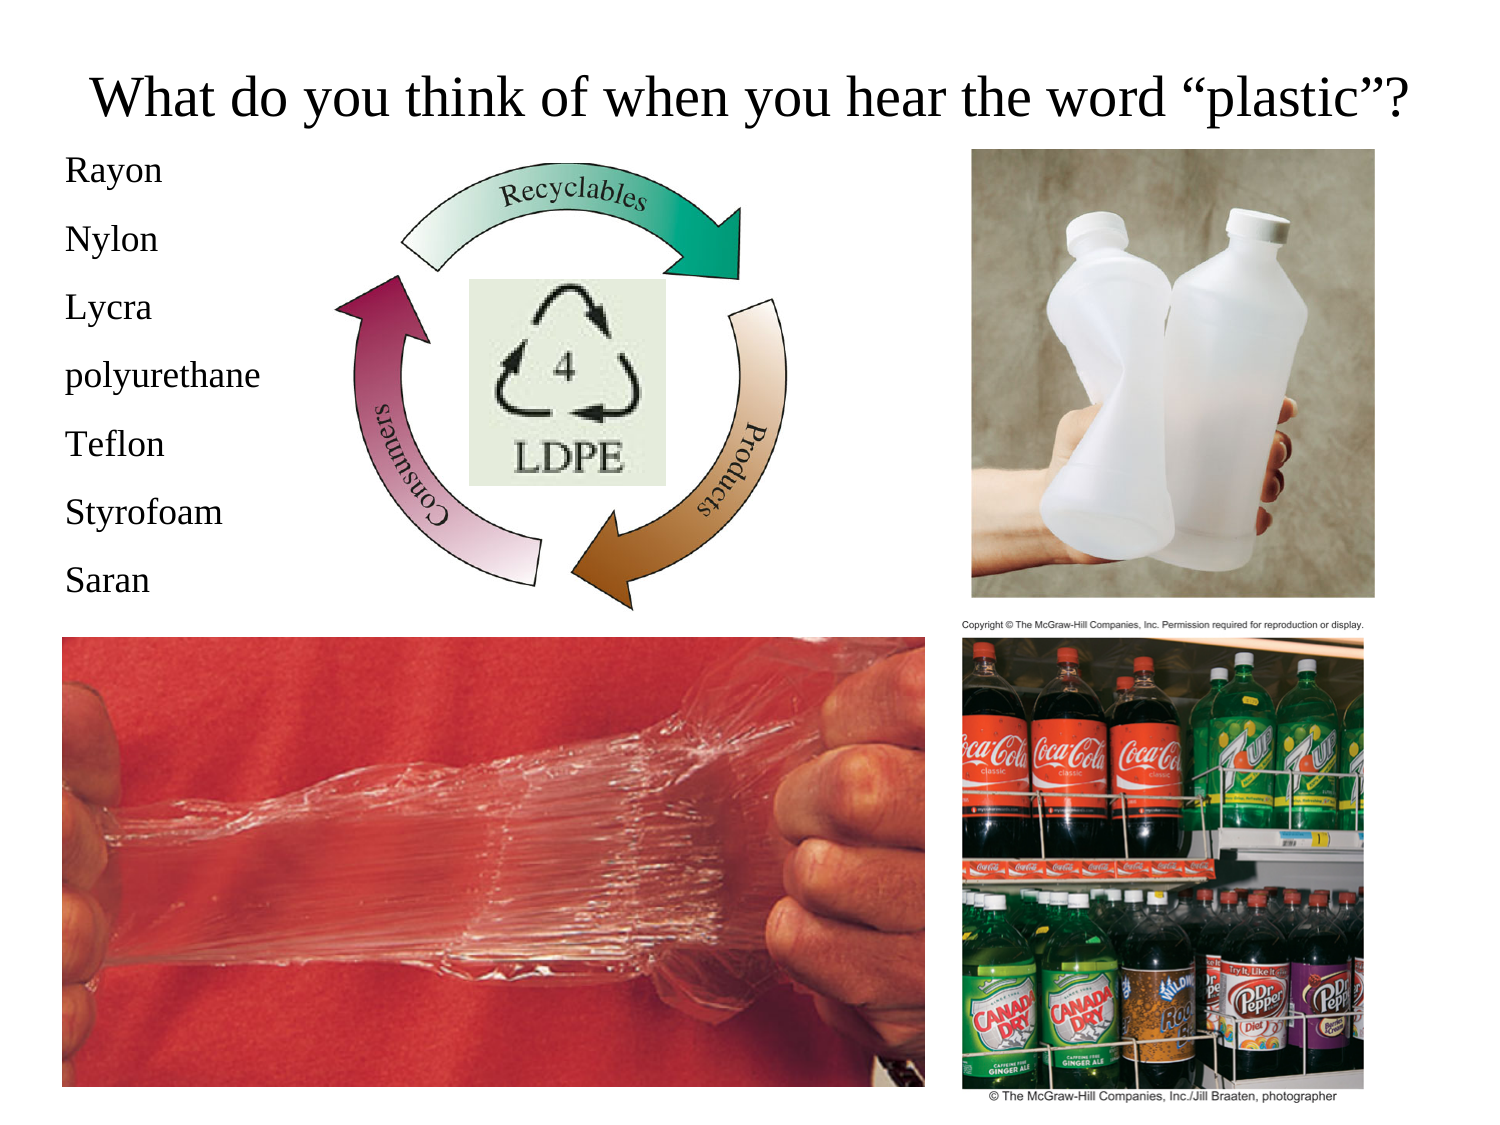

What do you think of when you hear the word “plastic”?
Rayon
Nylon
Lycra
polyurethane
Teflon
Styrofoam
Saran